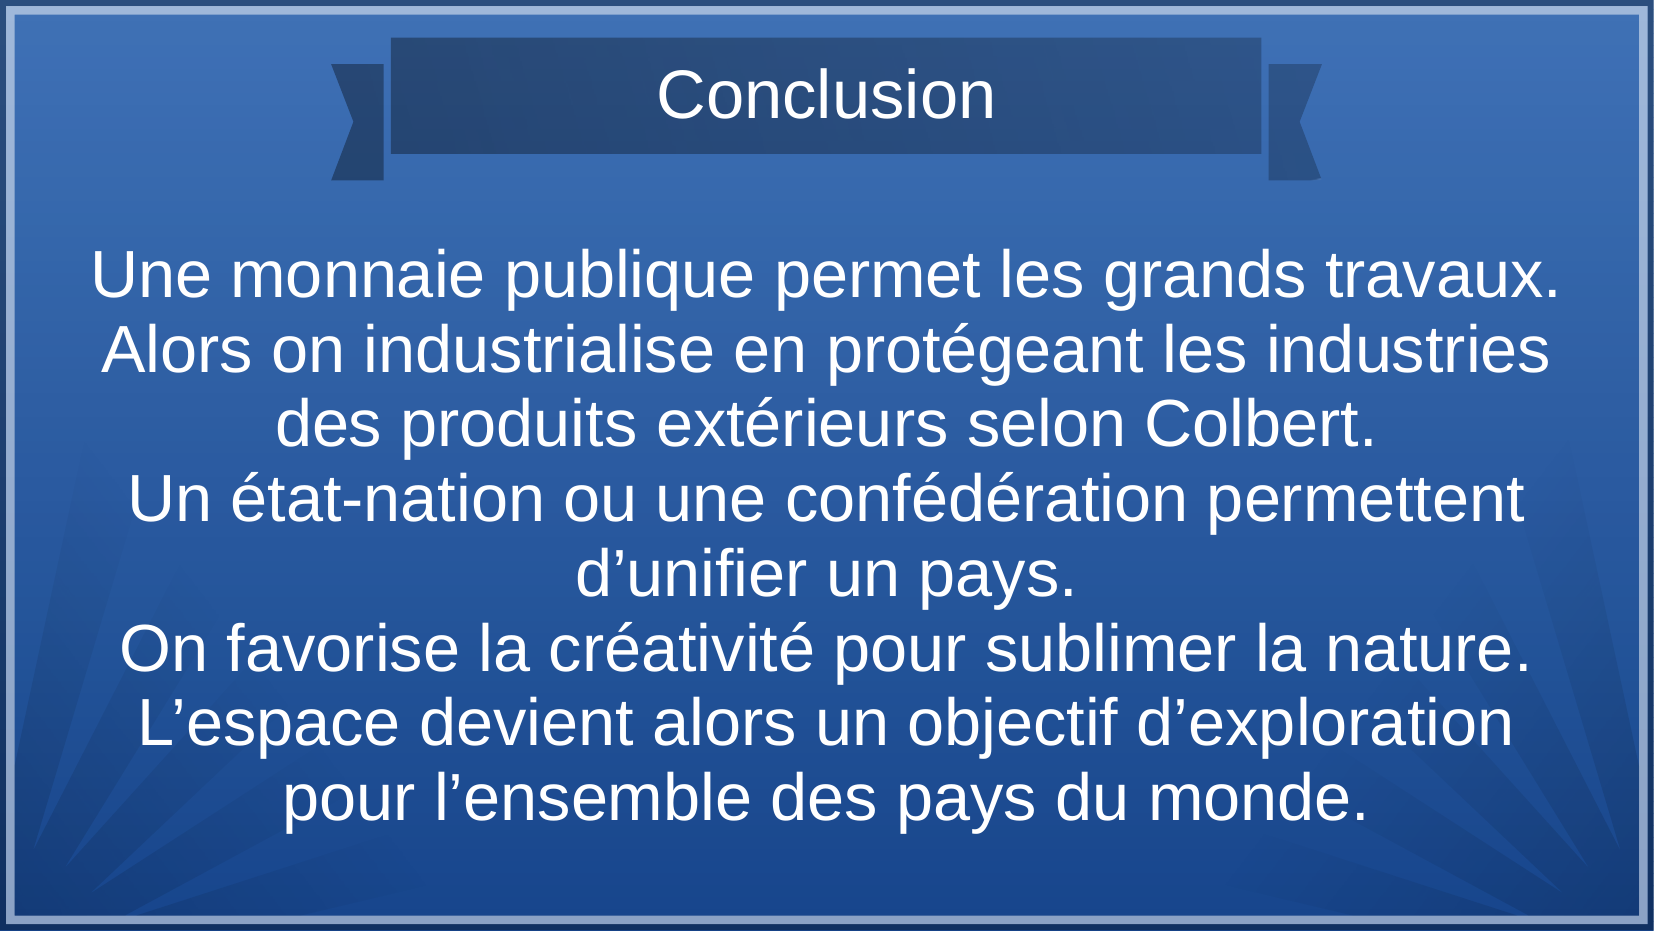

# Conclusion
Une monnaie publique permet les grands travaux.
Alors on industrialise en protégeant les industries des produits extérieurs selon Colbert.
Un état-nation ou une confédération permettent d’unifier un pays.
On favorise la créativité pour sublimer la nature.
L’espace devient alors un objectif d’exploration pour l’ensemble des pays du monde.